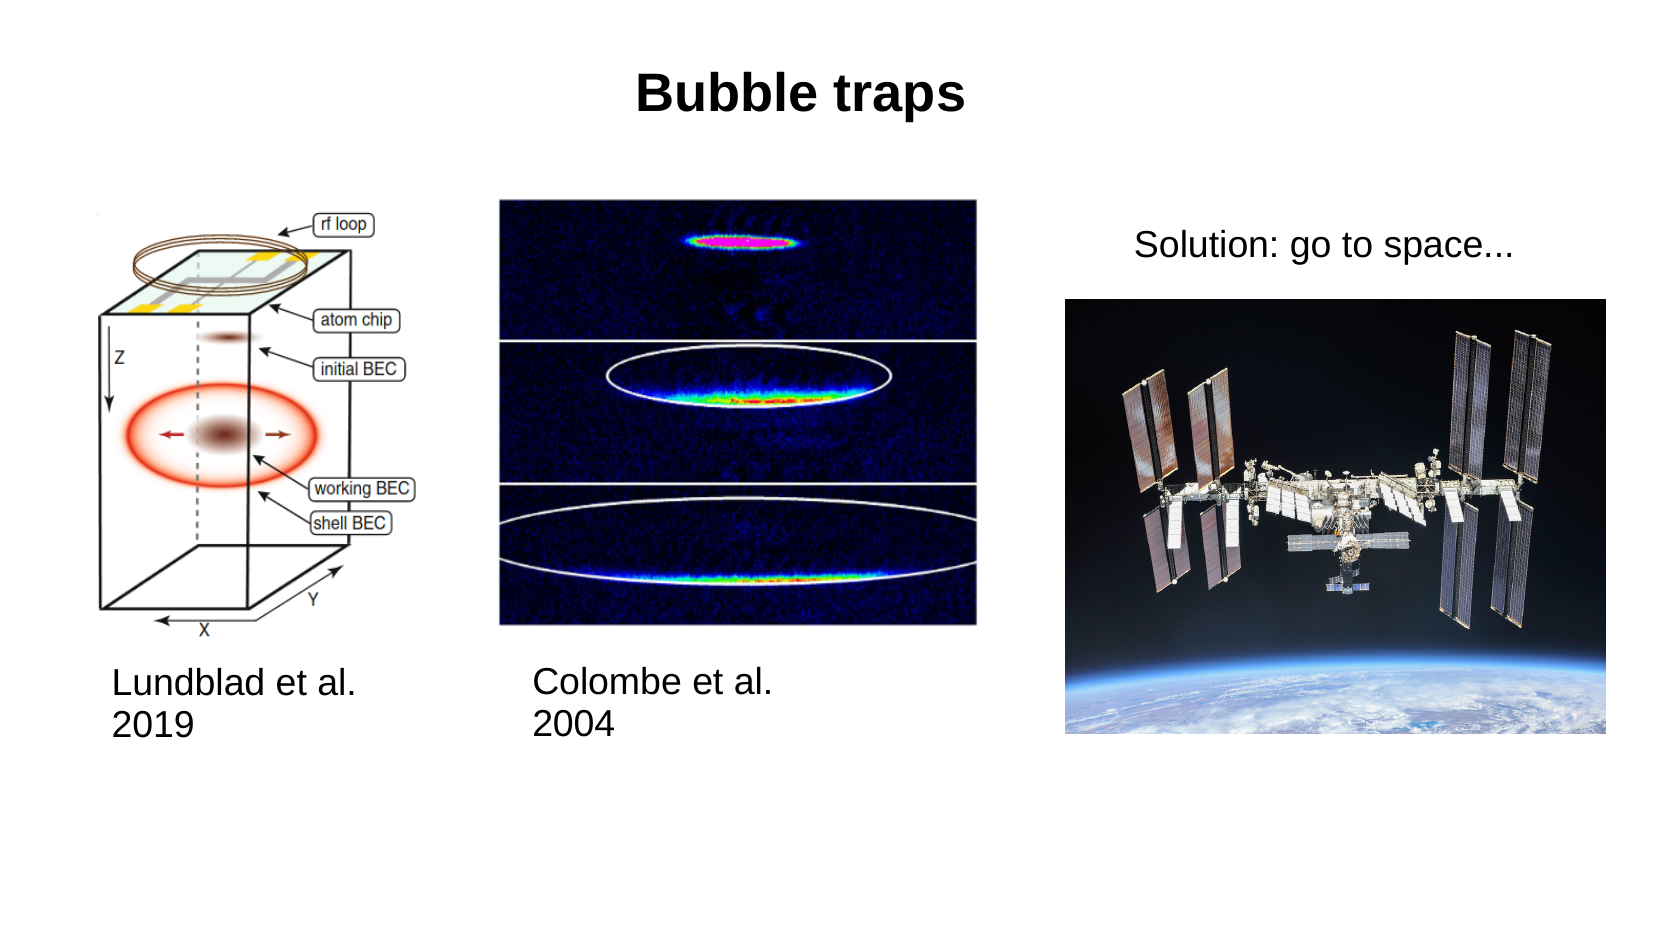

# Bubble traps
Lundblad et al. 2019
Colombe et al. 2004
Solution: go to space...